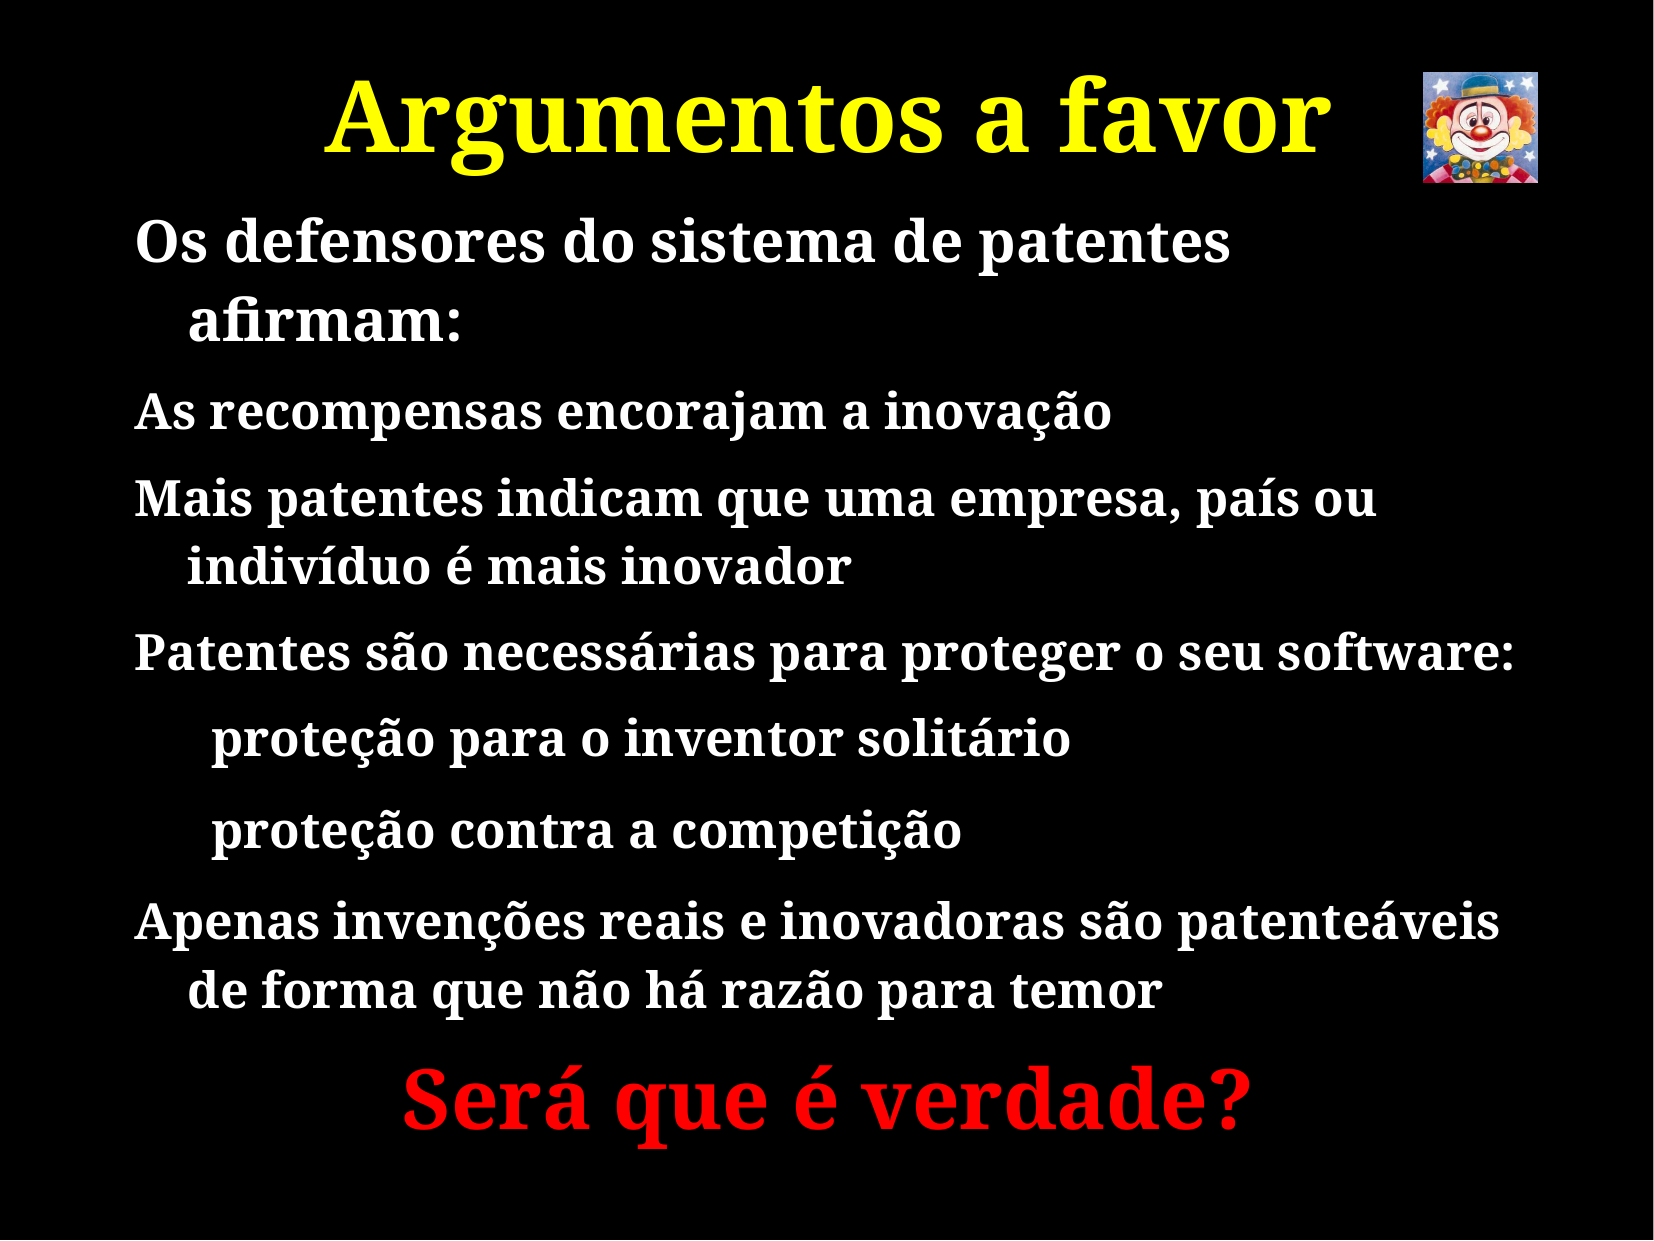

# Argumentos a favor
Os defensores do sistema de patentes afirmam:
As recompensas encorajam a inovação
Mais patentes indicam que uma empresa, país ou indivíduo é mais inovador
Patentes são necessárias para proteger o seu software:
proteção para o inventor solitário
proteção contra a competição
Apenas invenções reais e inovadoras são patenteáveis de forma que não há razão para temor
Será que é verdade?